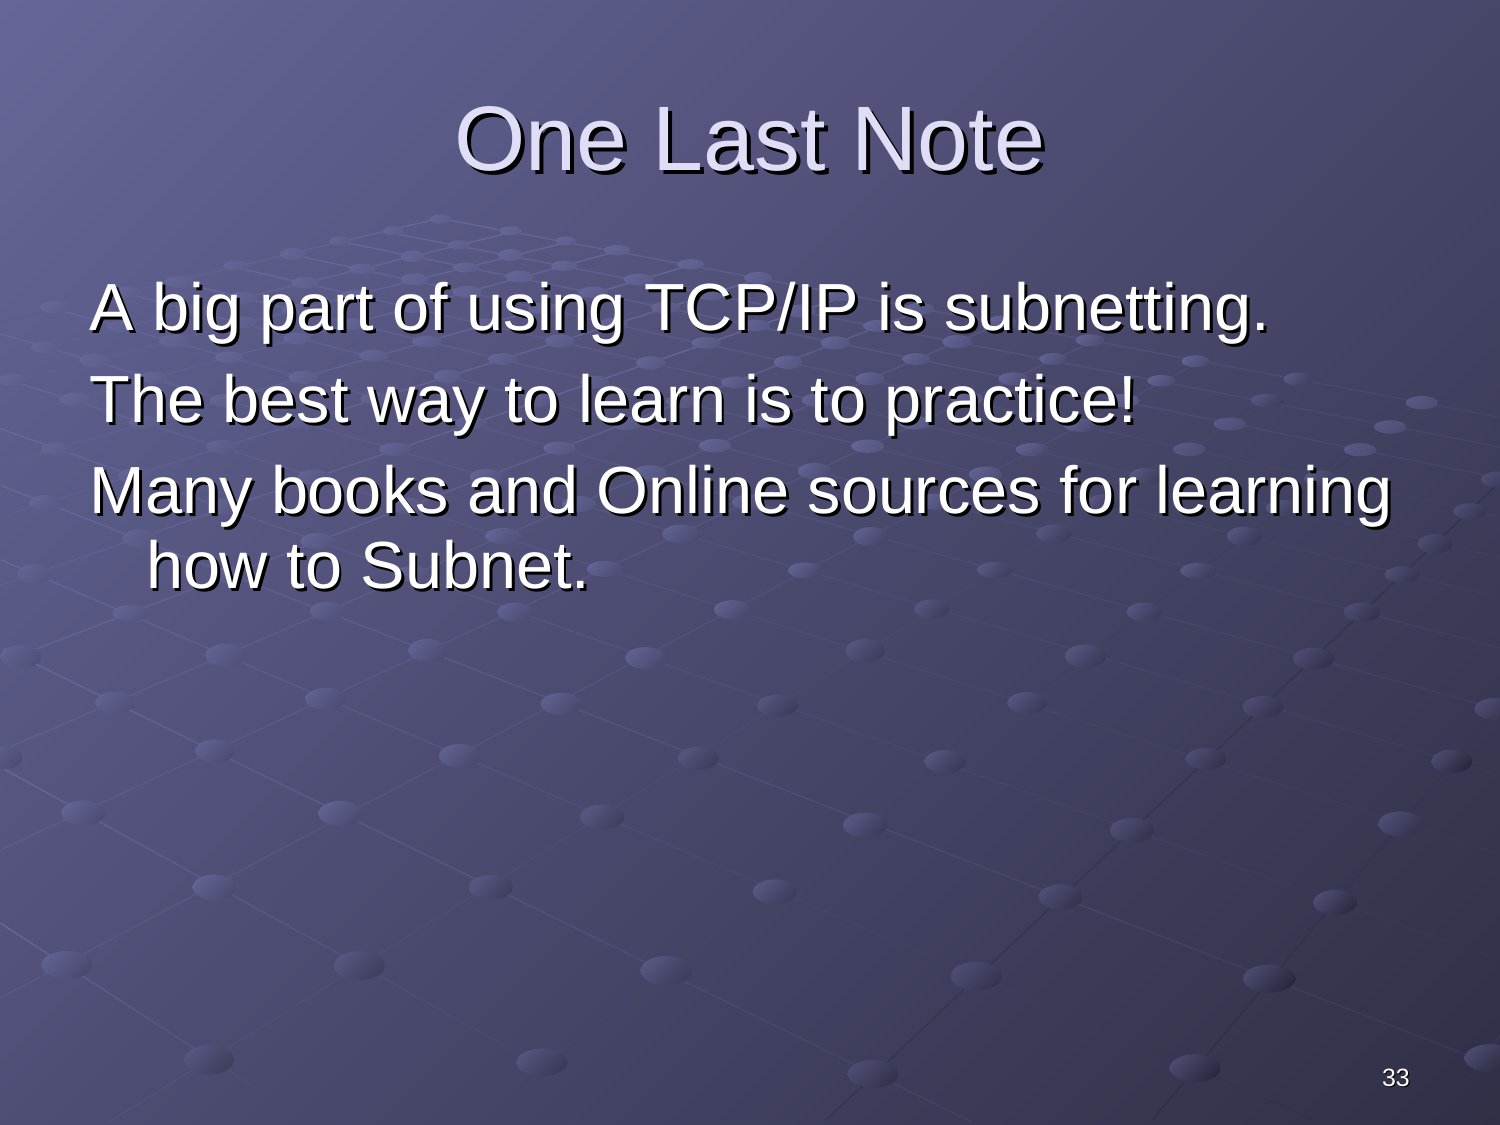

# One Last Note
A big part of using TCP/IP is subnetting.
The best way to learn is to practice!
Many books and Online sources for learning how to Subnet.
33